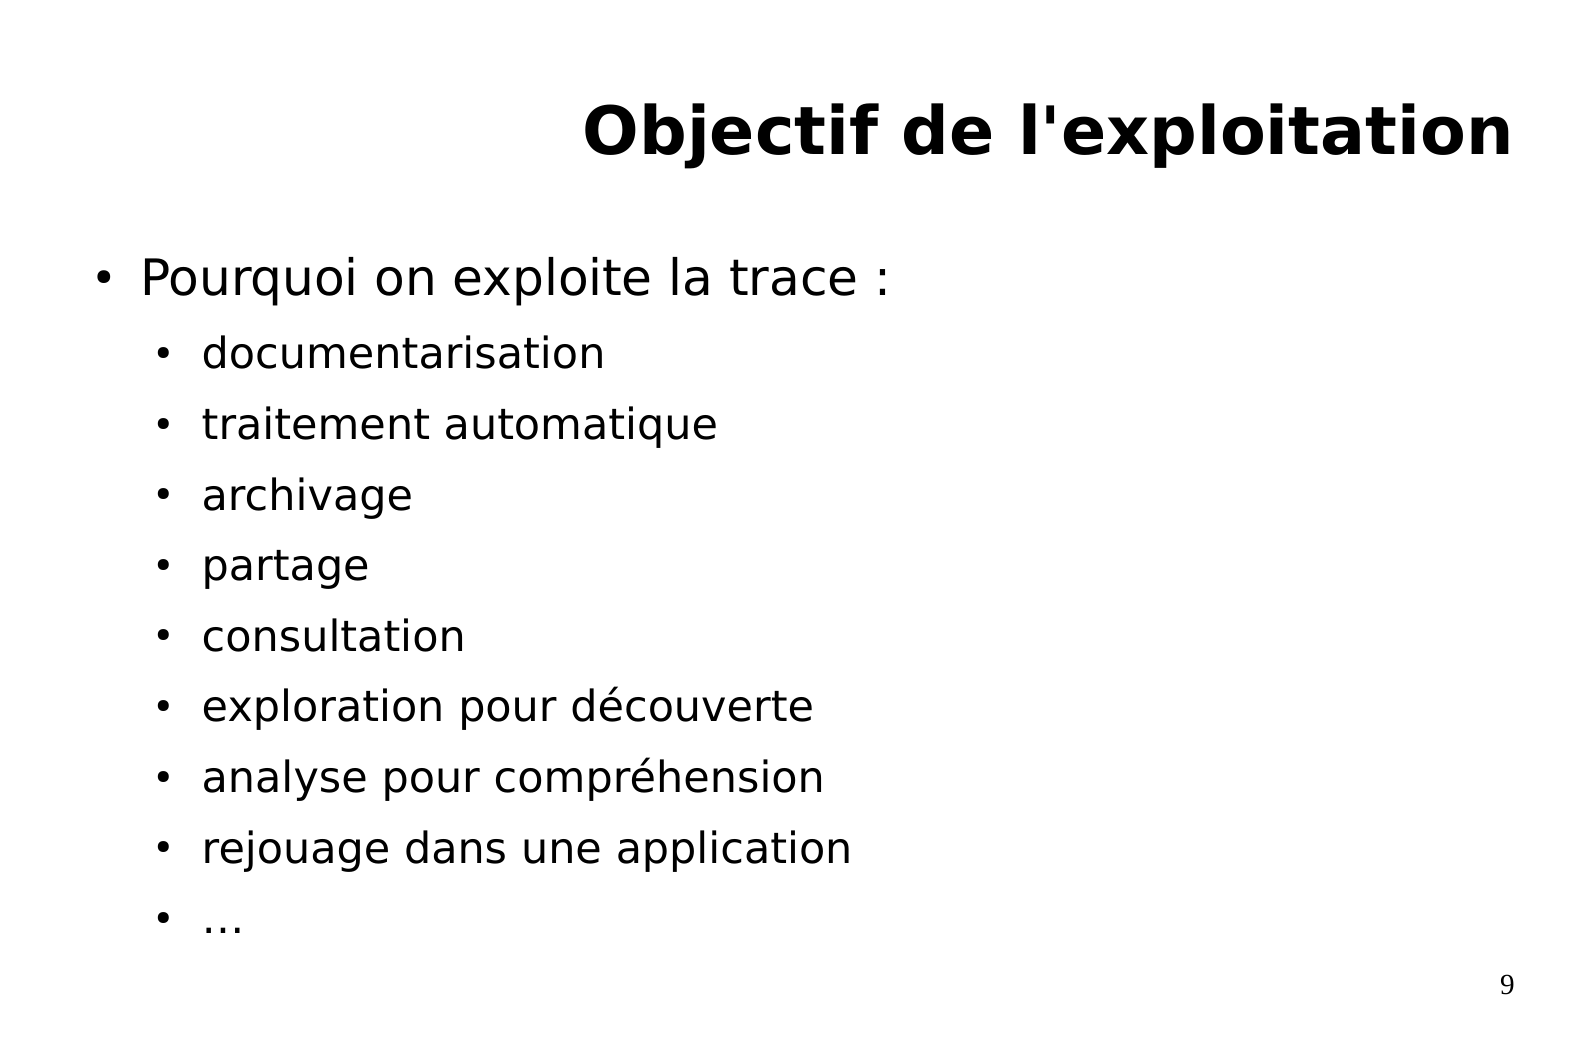

# Objectif de l'exploitation
Pourquoi on exploite la trace :
documentarisation
traitement automatique
archivage
partage
consultation
exploration pour découverte
analyse pour compréhension
rejouage dans une application
…
9